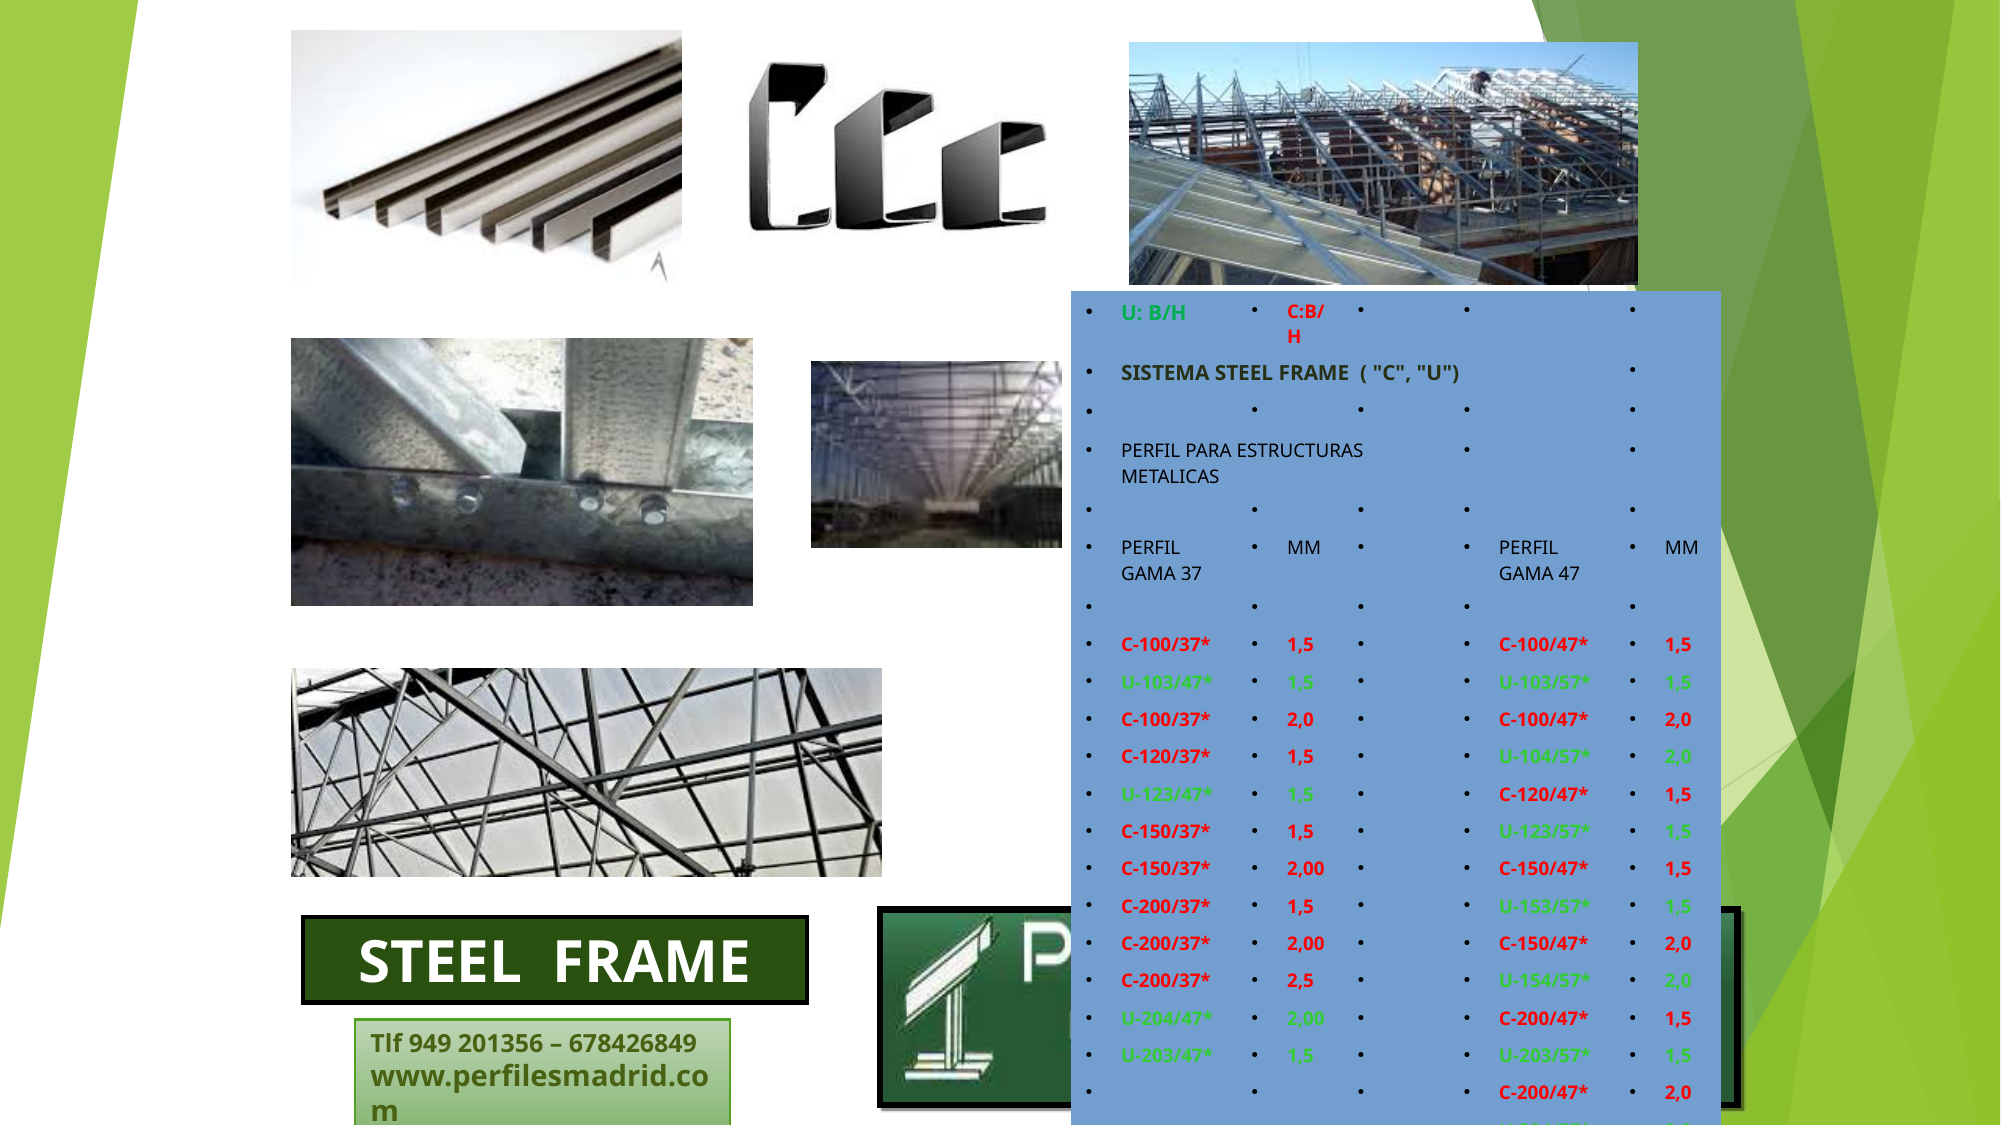

| U: B/H | C:B/H | | | |
| --- | --- | --- | --- | --- |
| SISTEMA STEEL FRAME ( "C", "U") | | | | |
| | | | | |
| PERFIL PARA ESTRUCTURAS METALICAS | | | | |
| | | | | |
| PERFIL GAMA 37 | MM | | PERFIL GAMA 47 | MM |
| | | | | |
| C-100/37\* | 1,5 | | C-100/47\* | 1,5 |
| U-103/47\* | 1,5 | | U-103/57\* | 1,5 |
| C-100/37\* | 2,0 | | C-100/47\* | 2,0 |
| C-120/37\* | 1,5 | | U-104/57\* | 2,0 |
| U-123/47\* | 1,5 | | C-120/47\* | 1,5 |
| C-150/37\* | 1,5 | | U-123/57\* | 1,5 |
| C-150/37\* | 2,00 | | C-150/47\* | 1,5 |
| C-200/37\* | 1,5 | | U-153/57\* | 1,5 |
| C-200/37\* | 2,00 | | C-150/47\* | 2,0 |
| C-200/37\* | 2,5 | | U-154/57\* | 2,0 |
| U-204/47\* | 2,00 | | C-200/47\* | 1,5 |
| U-203/47\* | 1,5 | | U-203/57\* | 1,5 |
| | | | C-200/47\* | 2,0 |
| | | | U-204/57\* | 2,0 |
| | | | | |
| | | | | |
| | | | | |
| | | | | |
| | | | | |
STEEL FRAME
Tlf 949 201356 – 678426849
www.perfilesmadrid.com